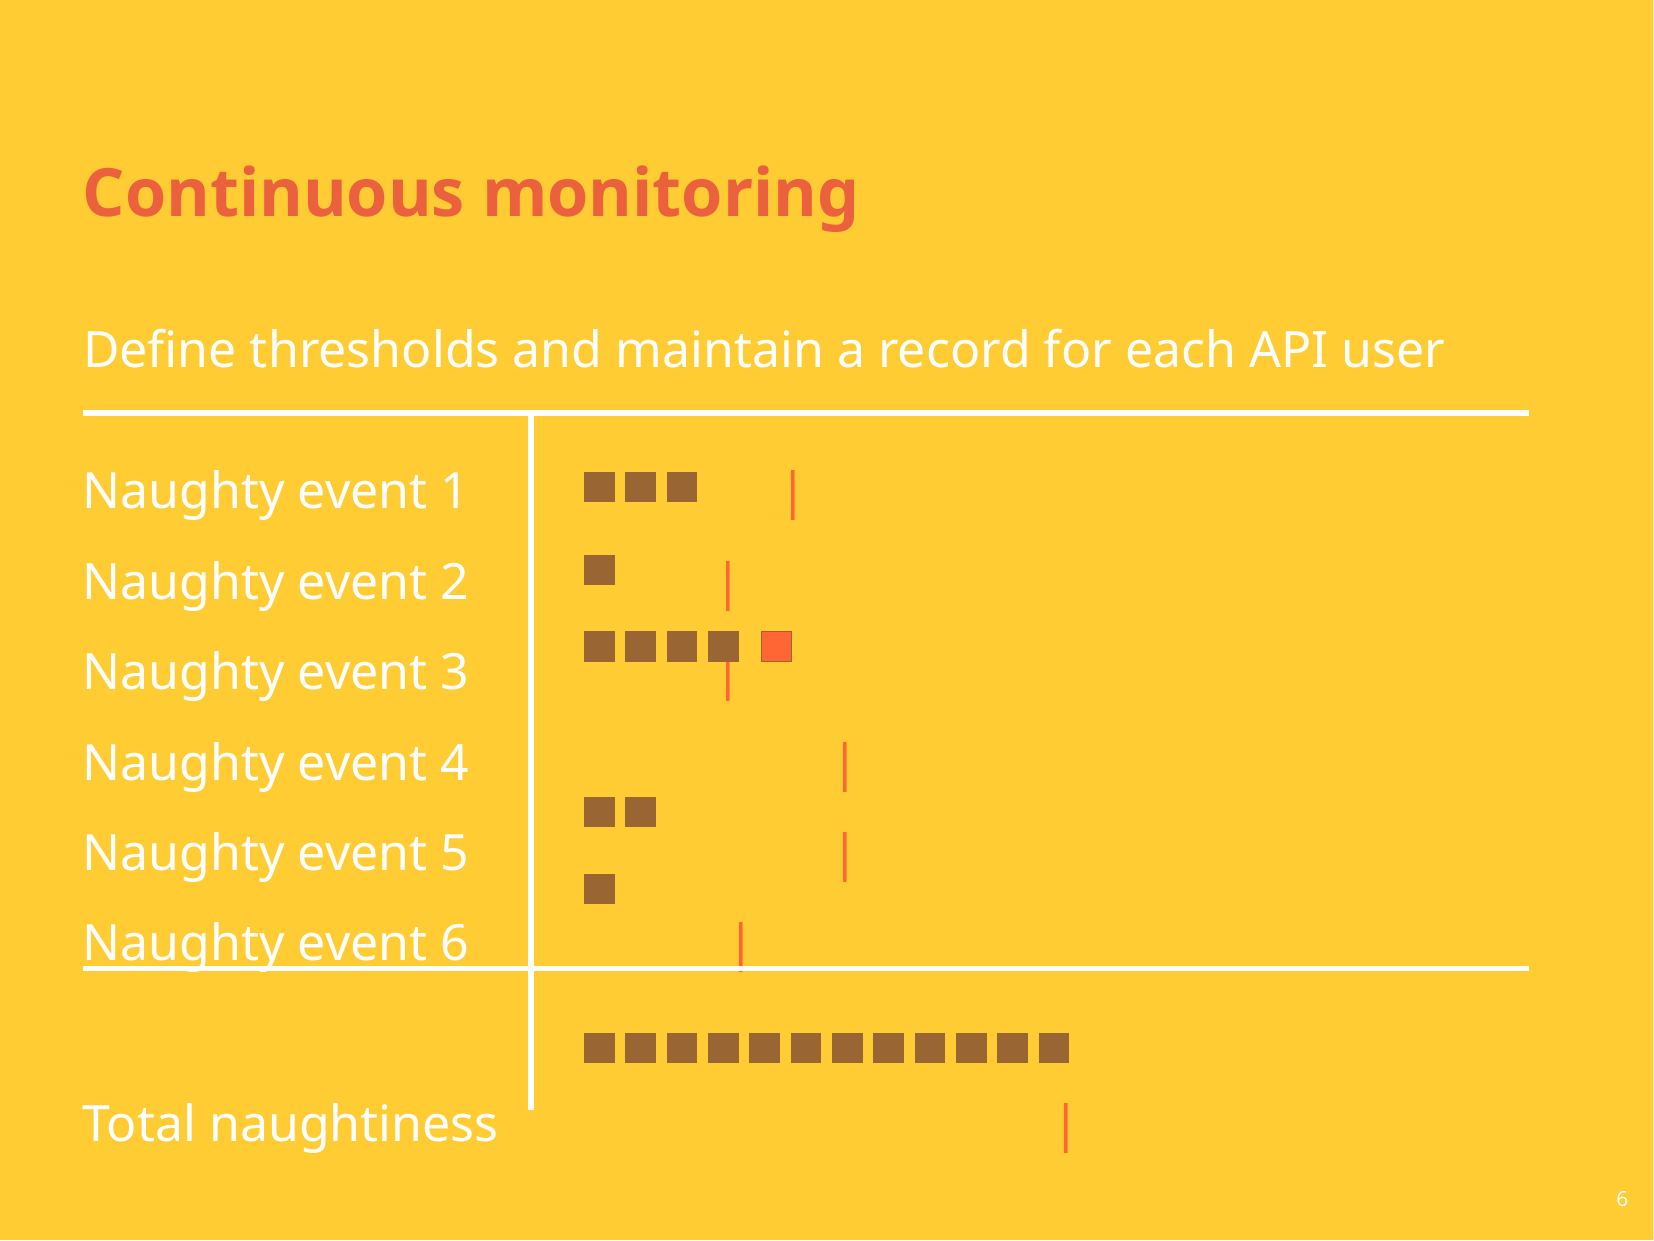

# Continuous monitoring
Define thresholds and maintain a record for each API user
Naughty event 1
Naughty event 2
Naughty event 3
Naughty event 4
Naughty event 5
Naughty event 6
Total naughtiness
 |
 |
 |
 |
 |
 |
 |